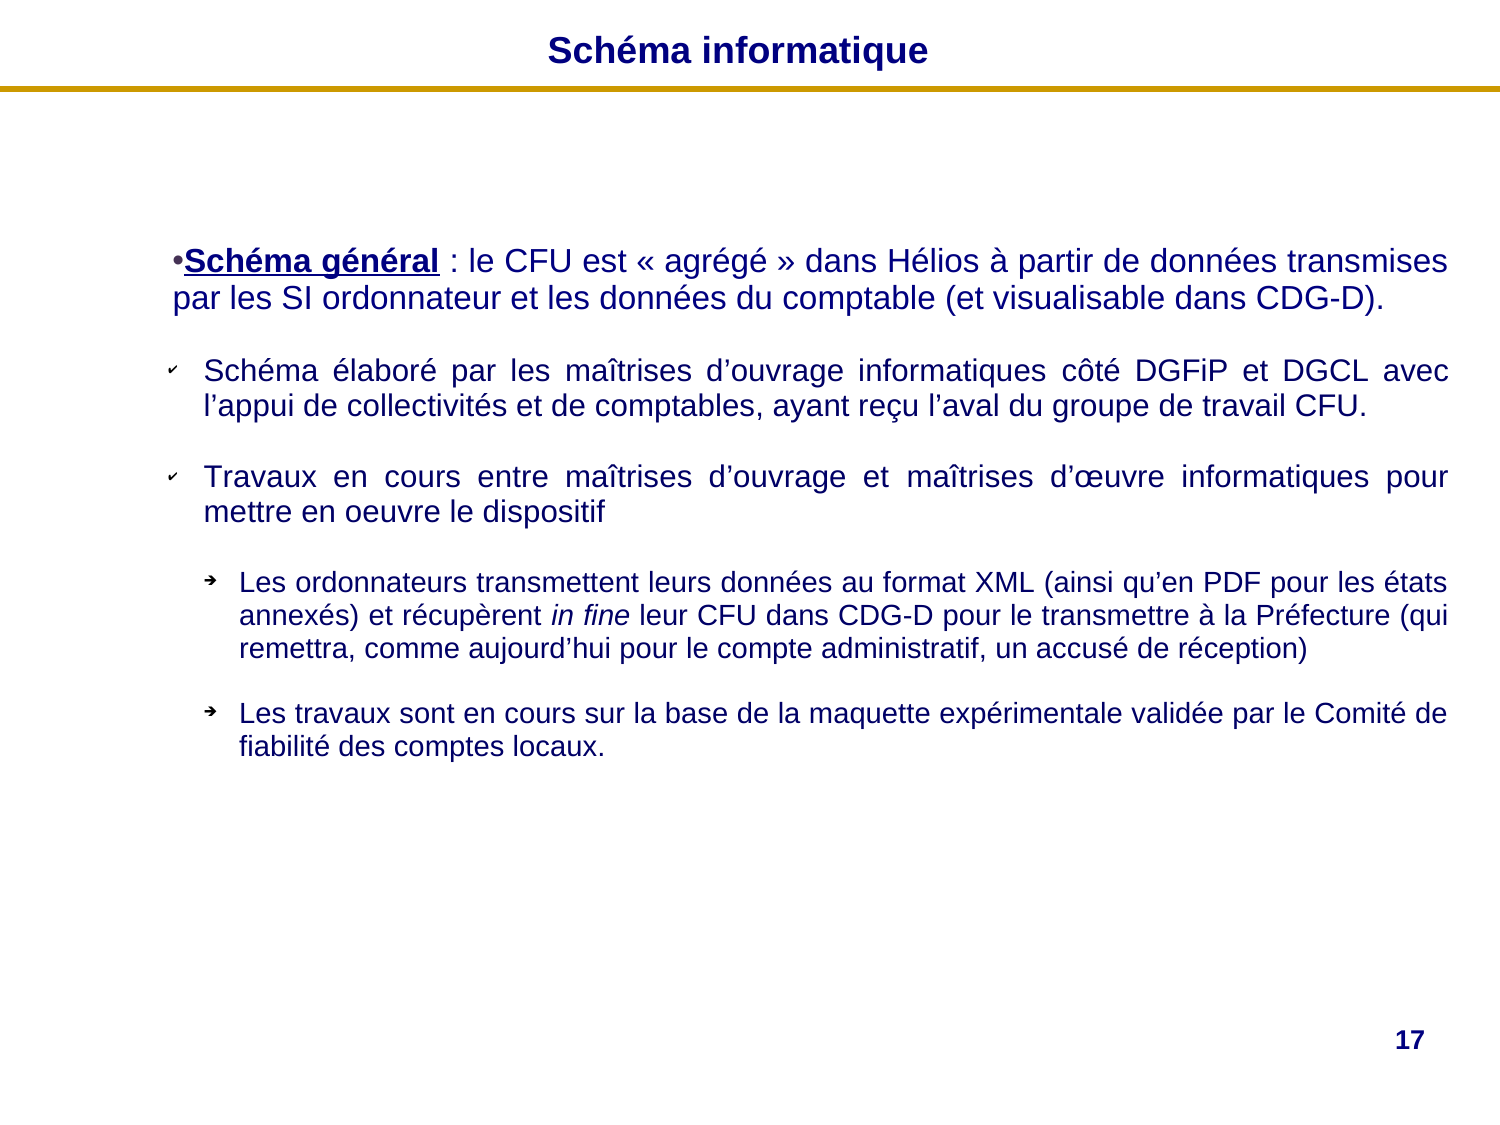

# Schéma informatique
Schéma général : le CFU est « agrégé » dans Hélios à partir de données transmises par les SI ordonnateur et les données du comptable (et visualisable dans CDG-D).
Schéma élaboré par les maîtrises d’ouvrage informatiques côté DGFiP et DGCL avec l’appui de collectivités et de comptables, ayant reçu l’aval du groupe de travail CFU.
Travaux en cours entre maîtrises d’ouvrage et maîtrises d’œuvre informatiques pour mettre en oeuvre le dispositif
Les ordonnateurs transmettent leurs données au format XML (ainsi qu’en PDF pour les états annexés) et récupèrent in fine leur CFU dans CDG-D pour le transmettre à la Préfecture (qui remettra, comme aujourd’hui pour le compte administratif, un accusé de réception)
Les travaux sont en cours sur la base de la maquette expérimentale validée par le Comité de fiabilité des comptes locaux.
17